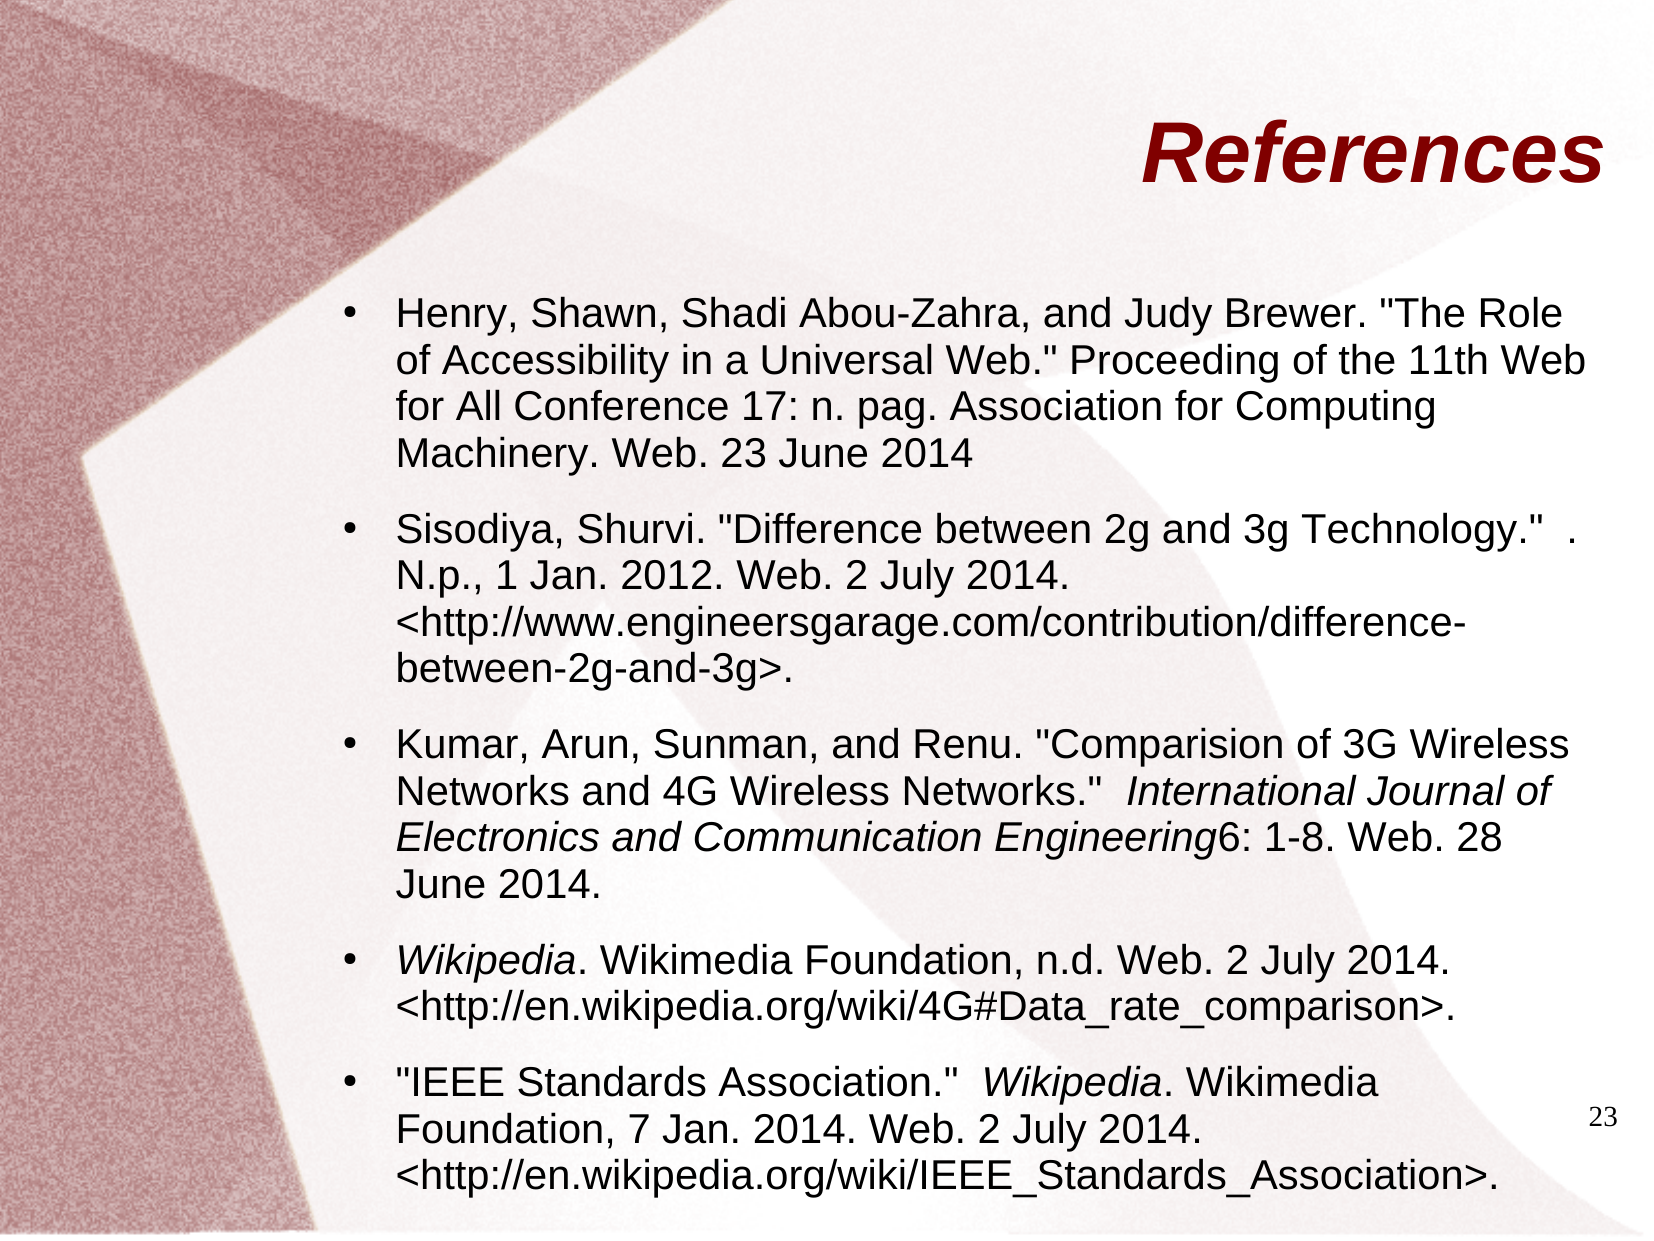

# References
Henry, Shawn, Shadi Abou-Zahra, and Judy Brewer. "The Role of Accessibility in a Universal Web." Proceeding of the 11th Web for All Conference 17: n. pag. Association for Computing Machinery. Web. 23 June 2014
Sisodiya, Shurvi. "Difference between 2g and 3g Technology."  . N.p., 1 Jan. 2012. Web. 2 July 2014. <http://www.engineersgarage.com/contribution/difference-between-2g-and-3g>.
Kumar, Arun, Sunman, and Renu. "Comparision of 3G Wireless Networks and 4G Wireless Networks."  International Journal of Electronics and Communication Engineering6: 1-8. Web. 28 June 2014.
Wikipedia. Wikimedia Foundation, n.d. Web. 2 July 2014. <http://en.wikipedia.org/wiki/4G#Data_rate_comparison>.
"IEEE Standards Association."  Wikipedia. Wikimedia Foundation, 7 Jan. 2014. Web. 2 July 2014. <http://en.wikipedia.org/wiki/IEEE_Standards_Association>.
23